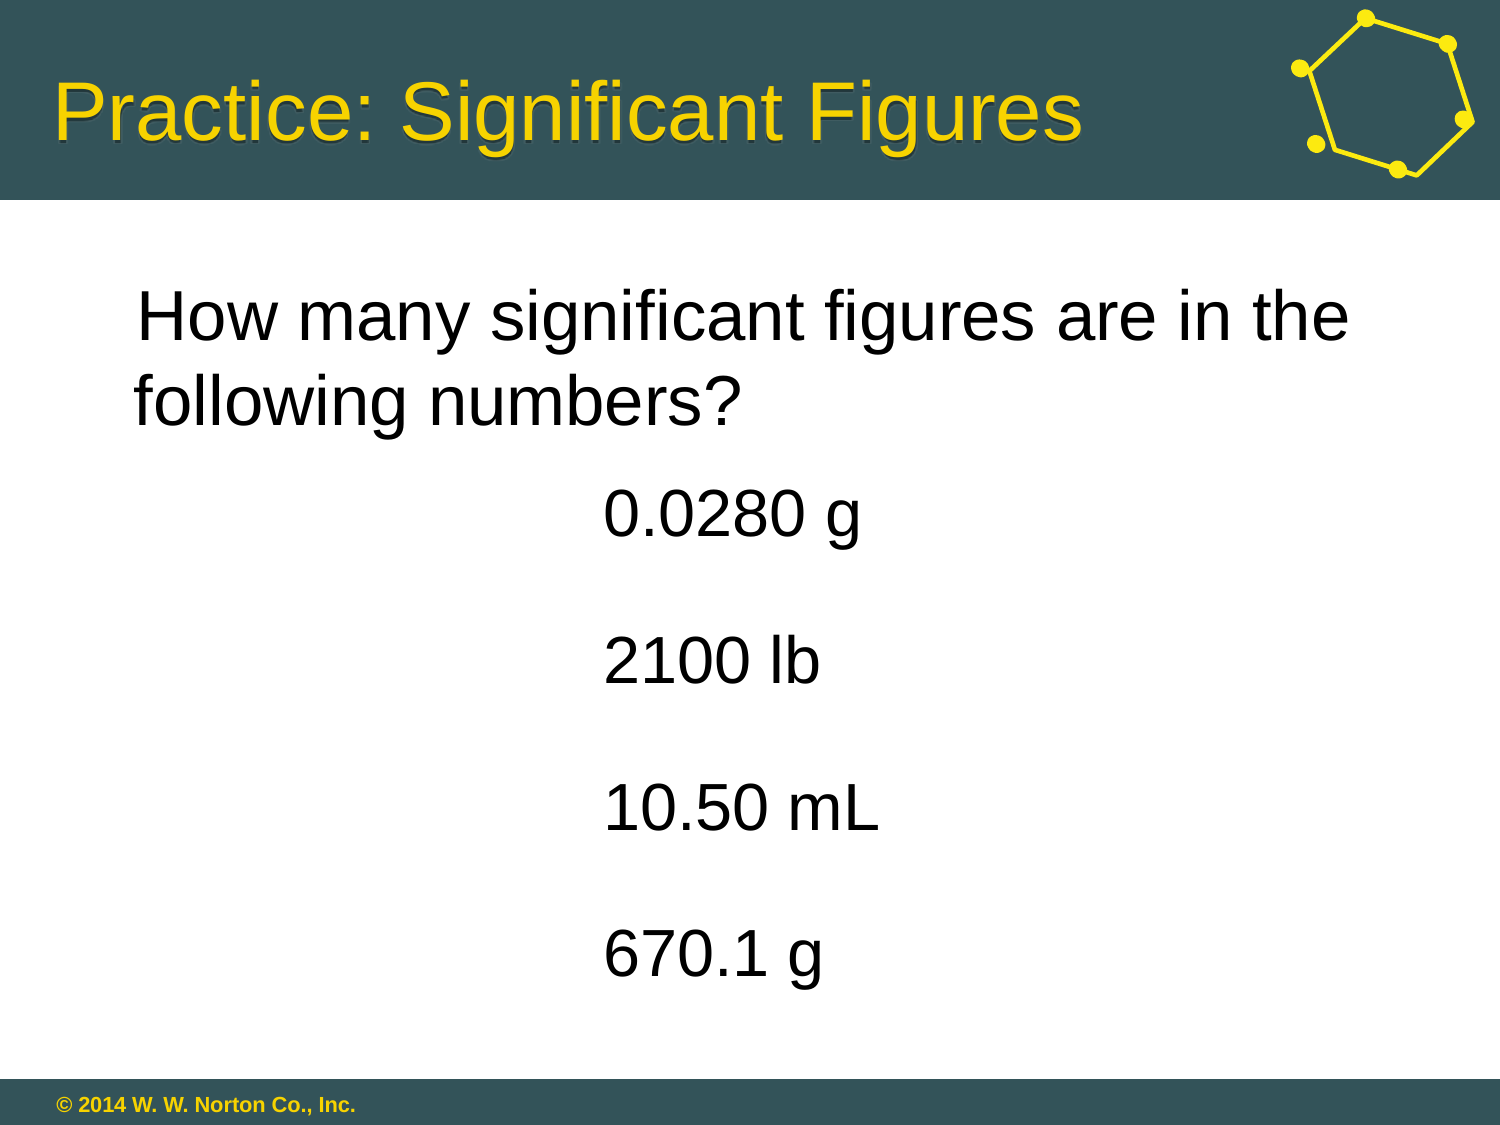

Practice: Significant Figures
# How many significant figures are in the following numbers?
0.0280 g
2100 lb
10.50 mL
670.1 g